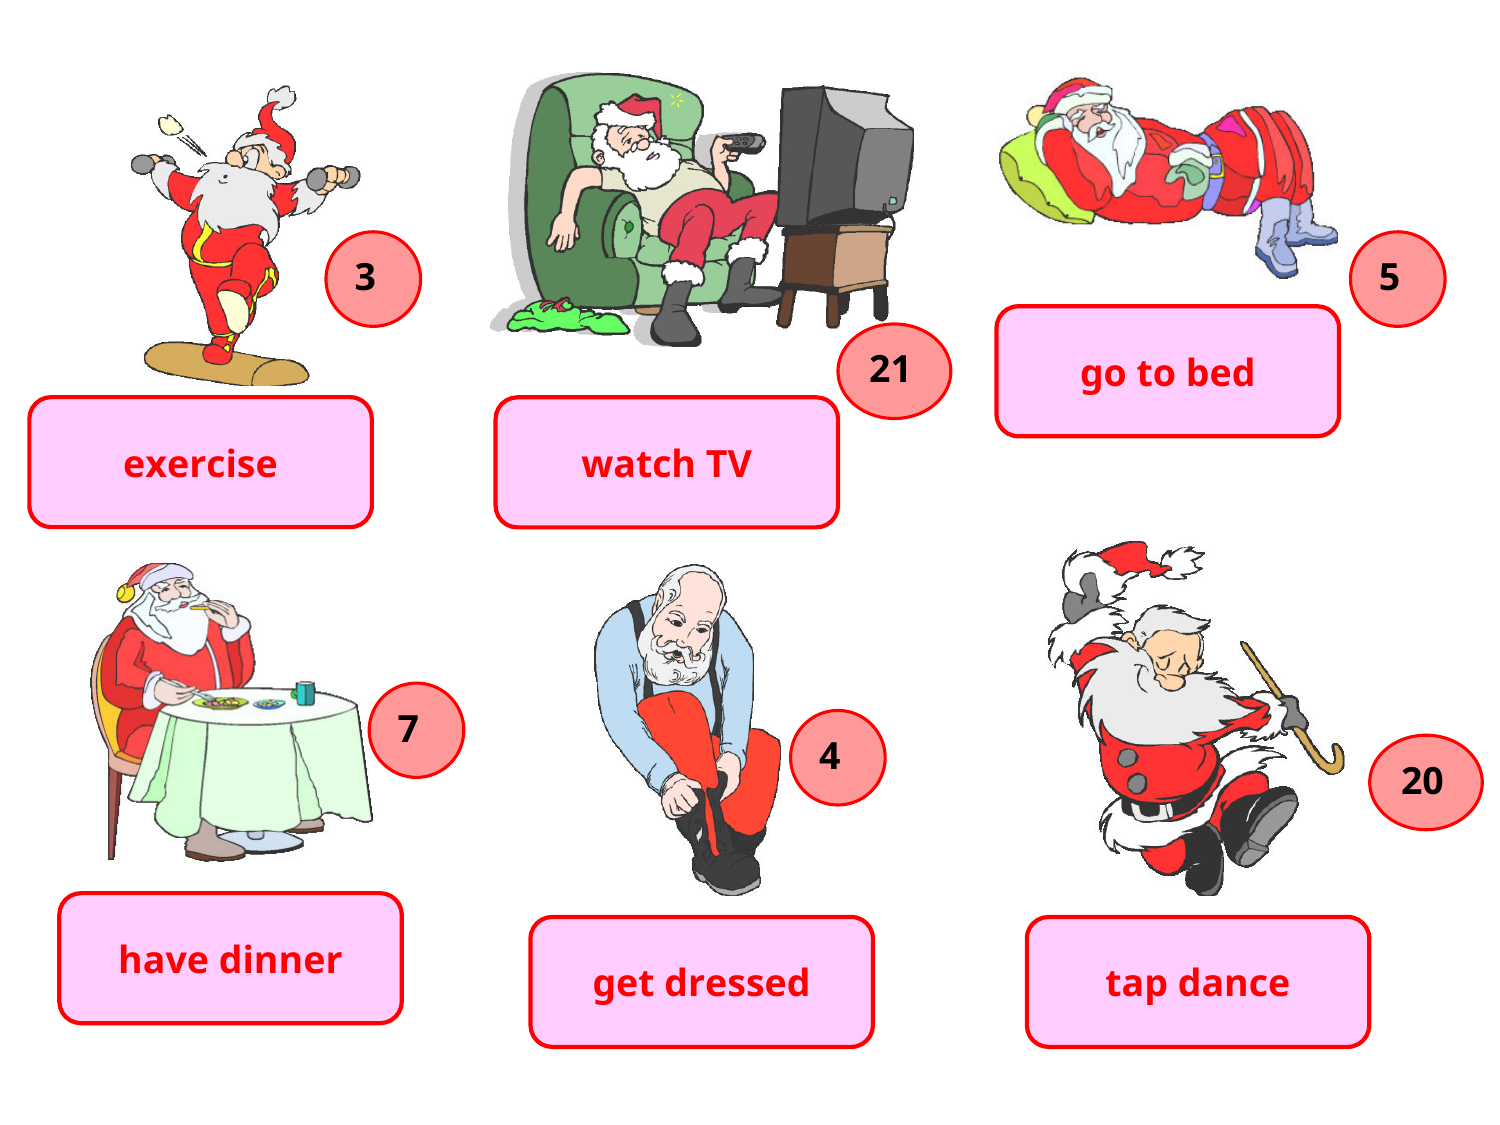

3
5
go to bed
21
exercise
watch TV
7
4
20
have dinner
get dressed
tap dance